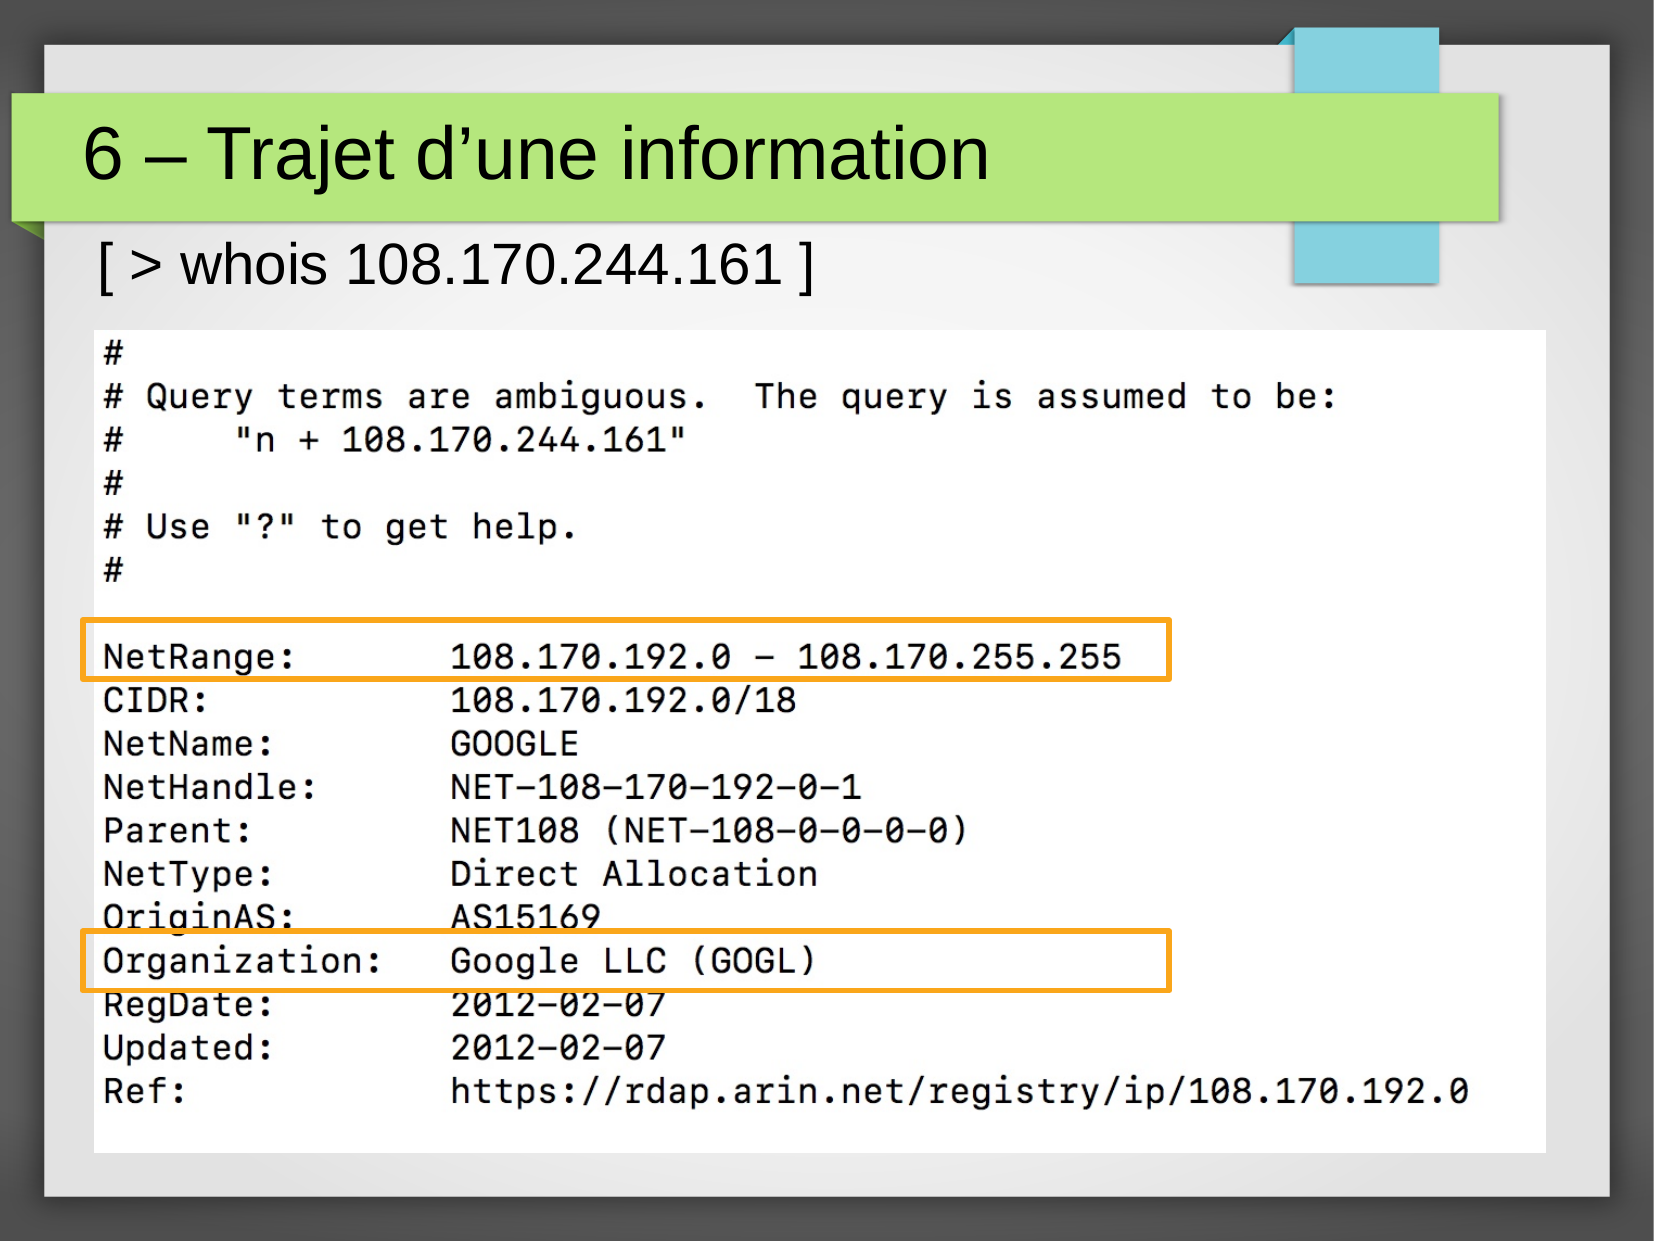

# 6 – Trajet d’une information
[ > whois 108.170.244.161 ]